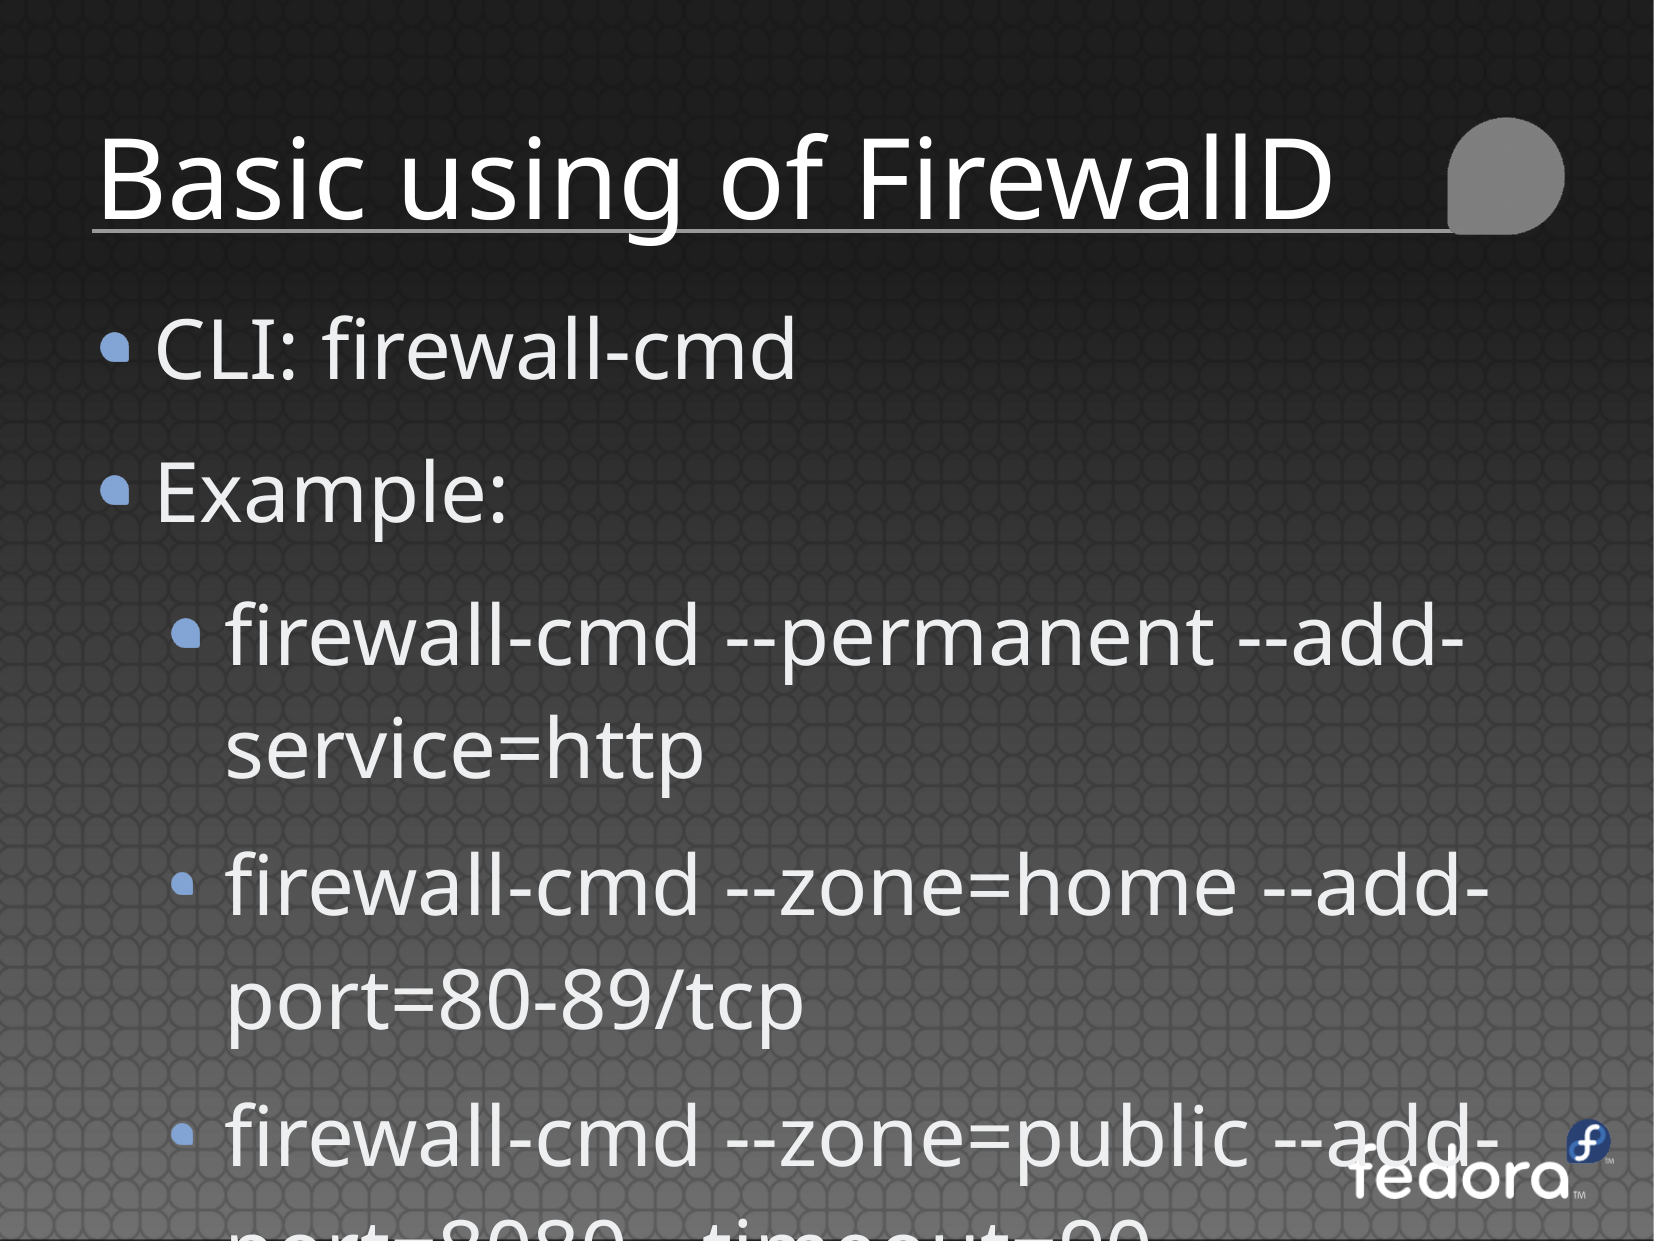

Basic using of FirewallD
# CLI: firewall-cmd
Example:
firewall-cmd --permanent --add-service=http
firewall-cmd --zone=home --add-port=80-89/tcp
firewall-cmd --zone=public --add-port=8080 --timeout=90